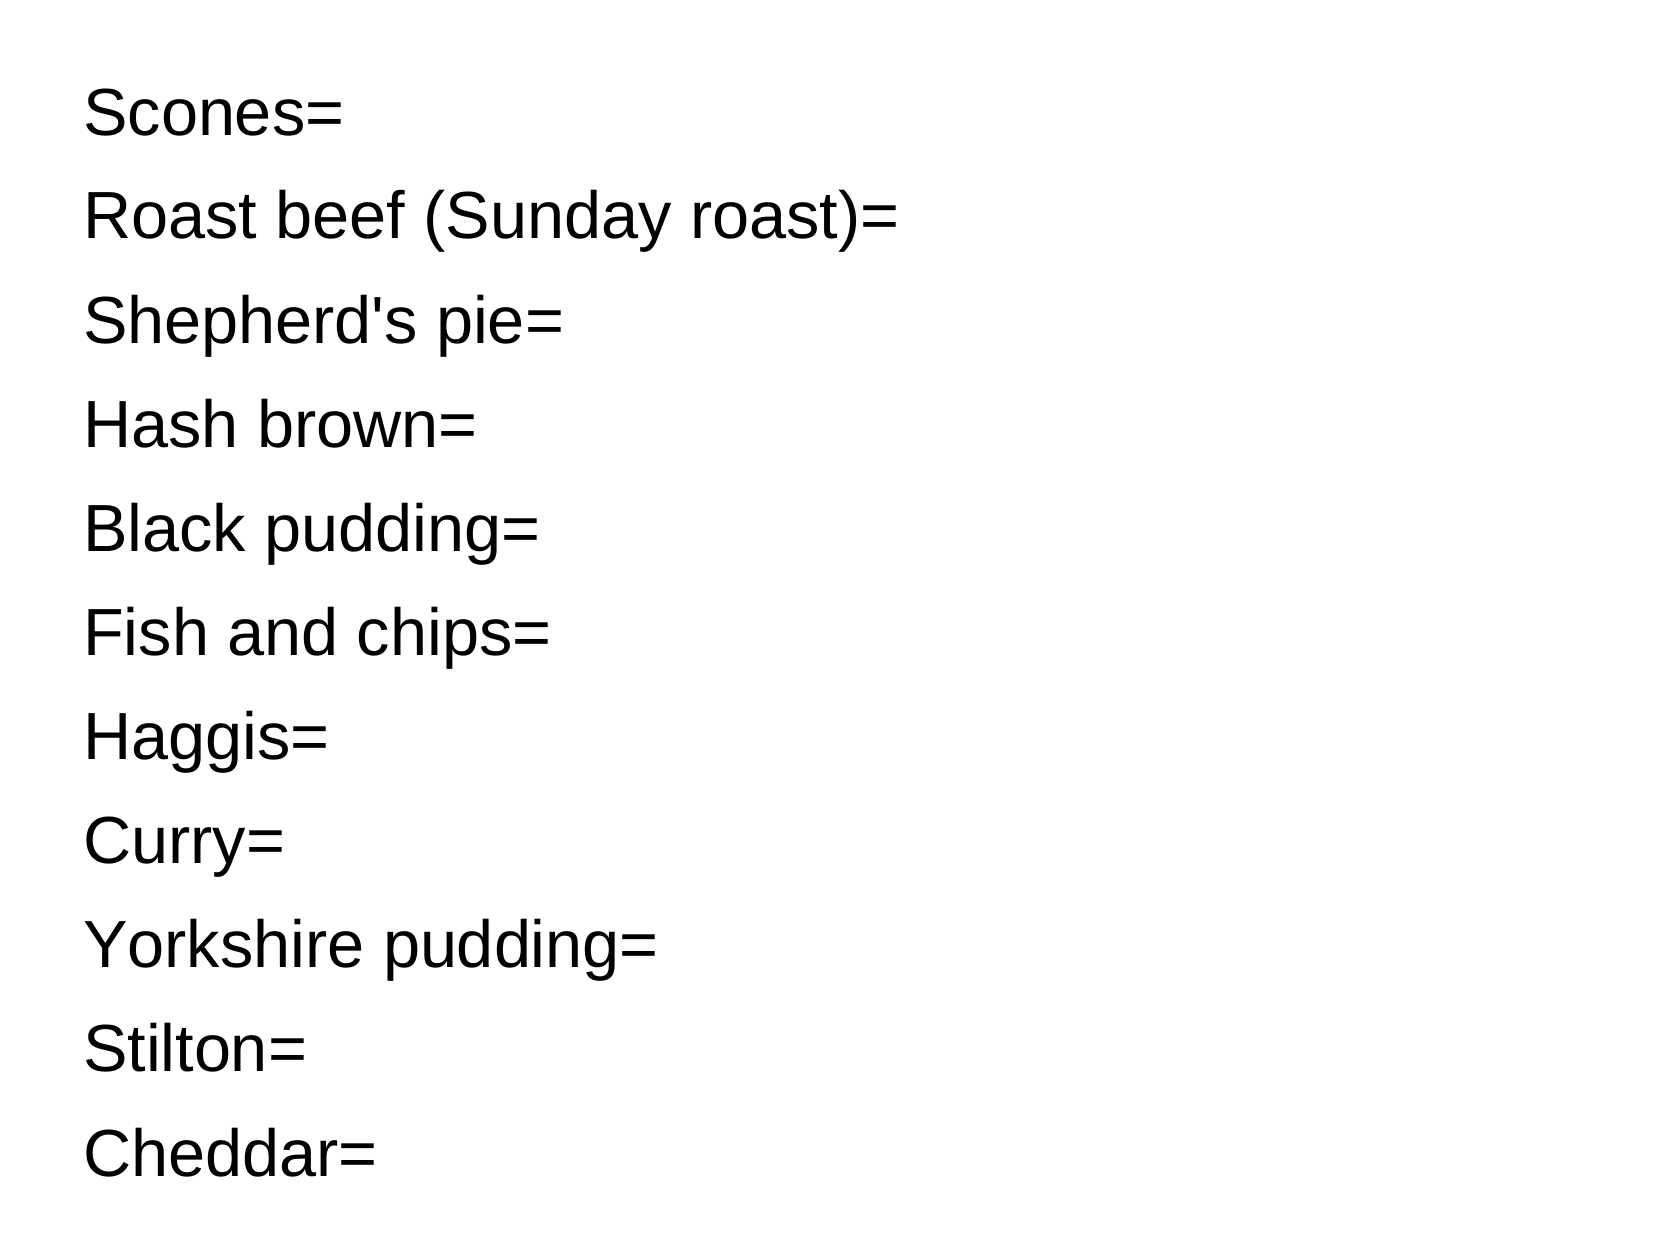

# Scones=
Roast beef (Sunday roast)=
Shepherd's pie=
Hash brown=
Black pudding=
Fish and chips=
Haggis=
Curry=
Yorkshire pudding=
Stilton=
Cheddar=